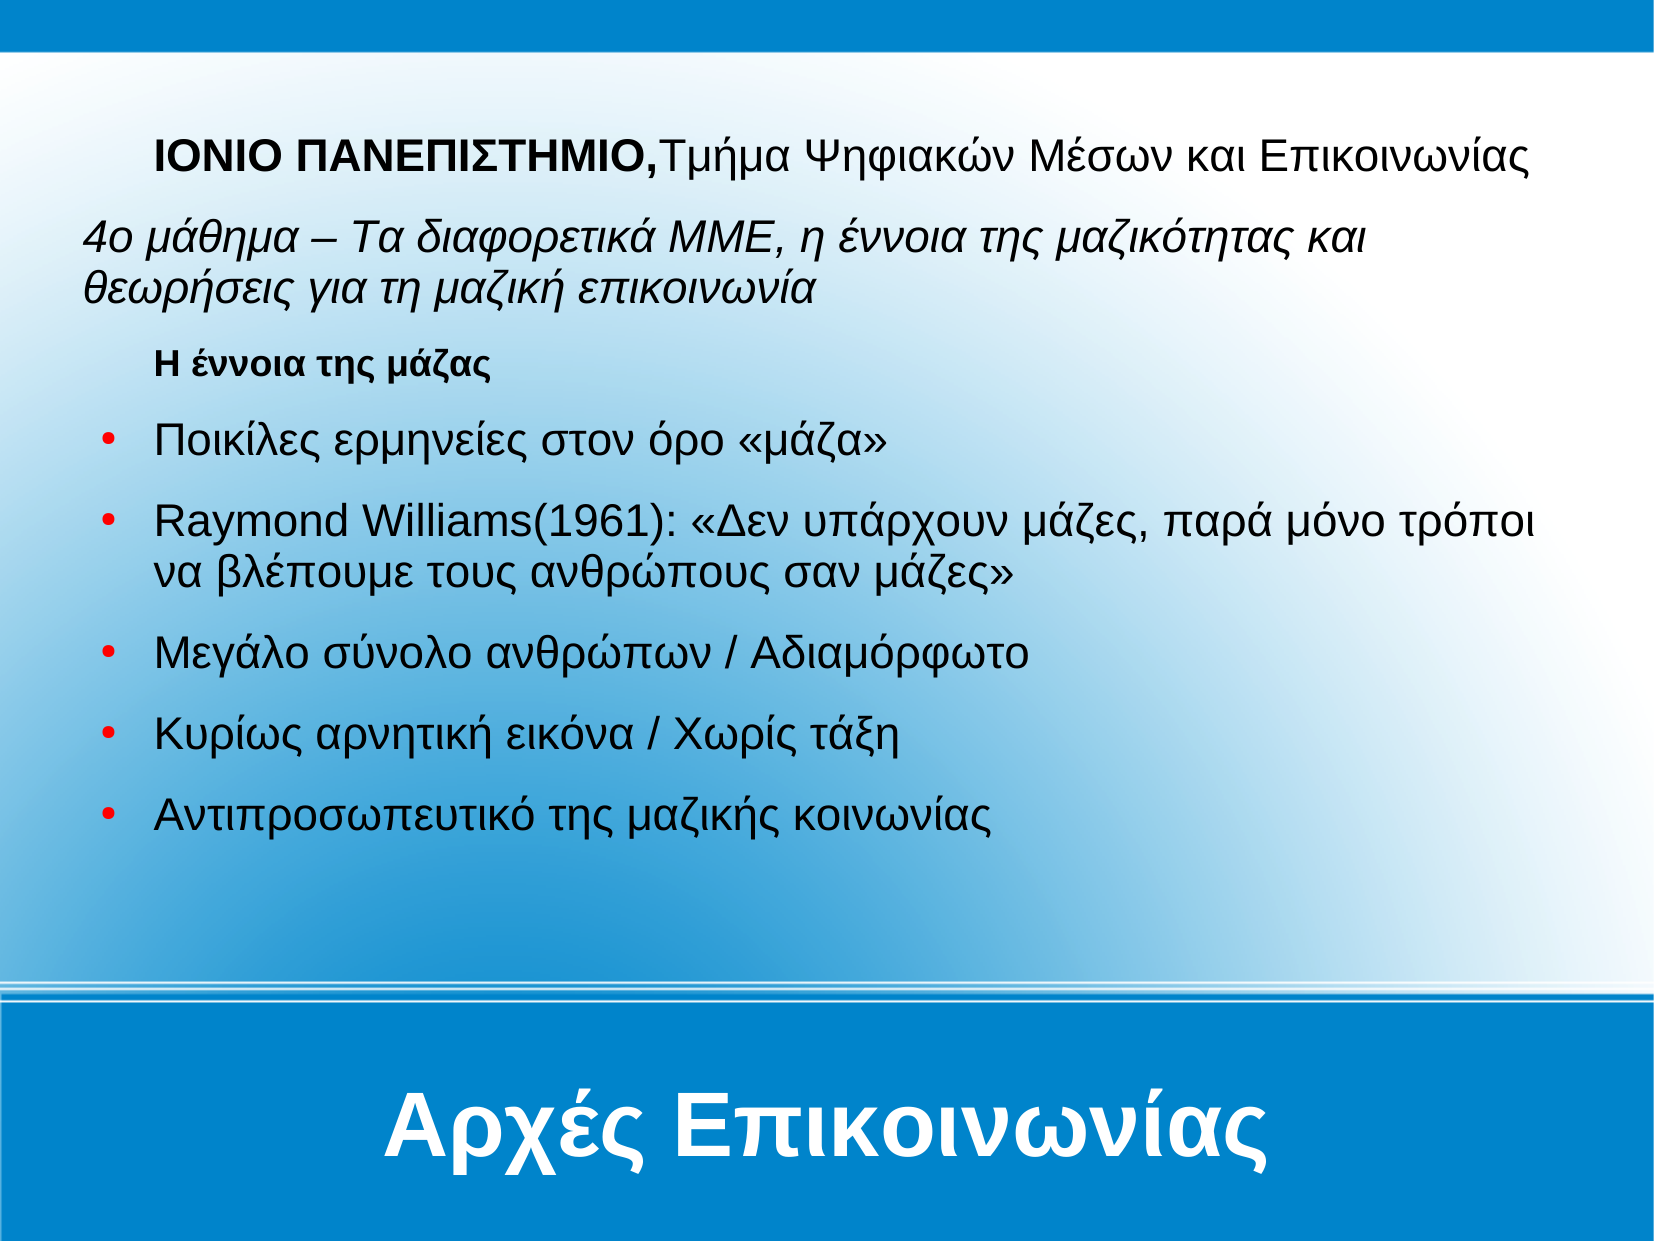

ΙΟΝΙΟ ΠΑΝΕΠΙΣΤΗΜΙΟ,Τμήμα Ψηφιακών Μέσων και Επικοινωνίας
4ο μάθημα – Τα διαφορετικά ΜΜΕ, η έννοια της μαζικότητας και θεωρήσεις για τη μαζική επικοινωνία
Η έννοια της μάζας
Ποικίλες ερμηνείες στον όρο «μάζα»
Raymond Williams(1961): «Δεν υπάρχουν μάζες, παρά μόνο τρόποι να βλέπουμε τους ανθρώπους σαν μάζες»
Μεγάλο σύνολο ανθρώπων / Αδιαμόρφωτο
Κυρίως αρνητική εικόνα / Χωρίς τάξη
Αντιπροσωπευτικό της μαζικής κοινωνίας
# Αρχές Επικοινωνίας